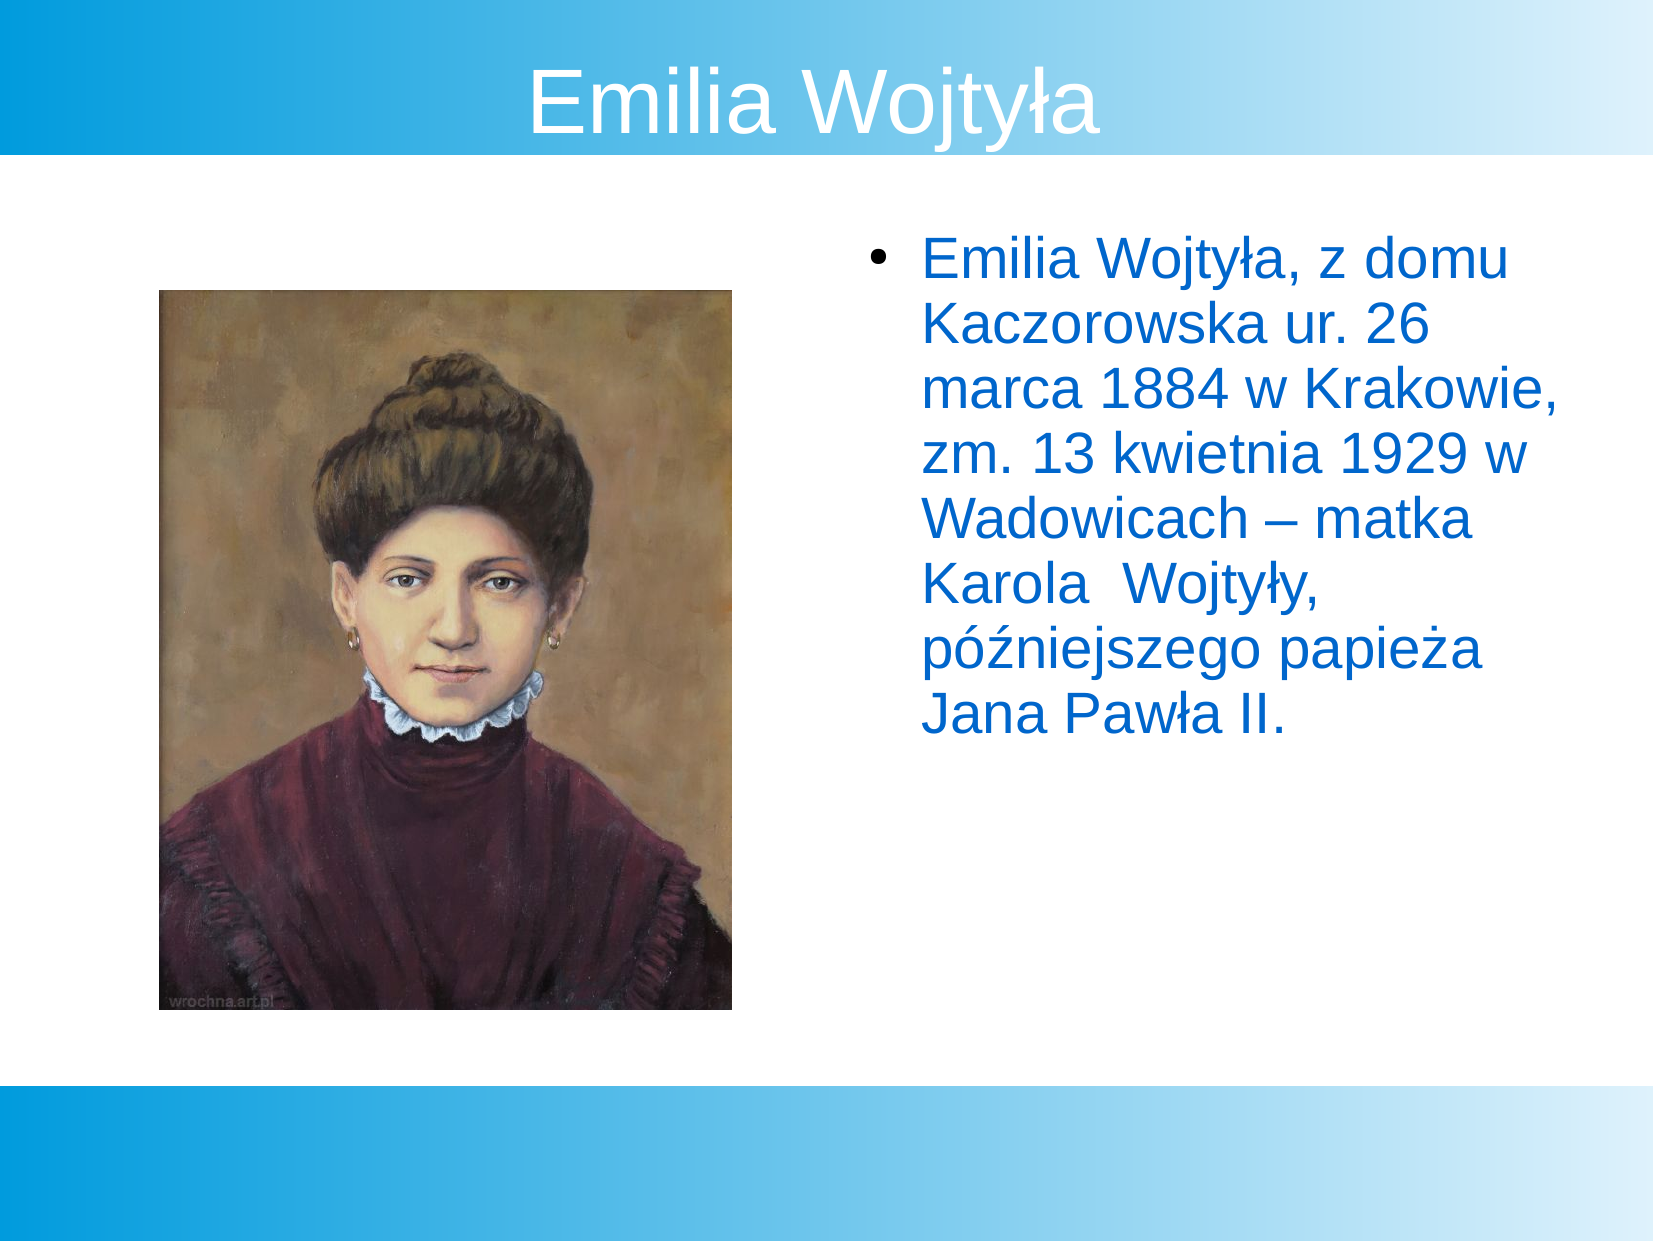

# Emilia Wojtyła
Emilia Wojtyła, z domu Kaczorowska ur. 26 marca 1884 w Krakowie, zm. 13 kwietnia 1929 w Wadowicach – matka Karola Wojtyły, późniejszego papieża Jana Pawła II.